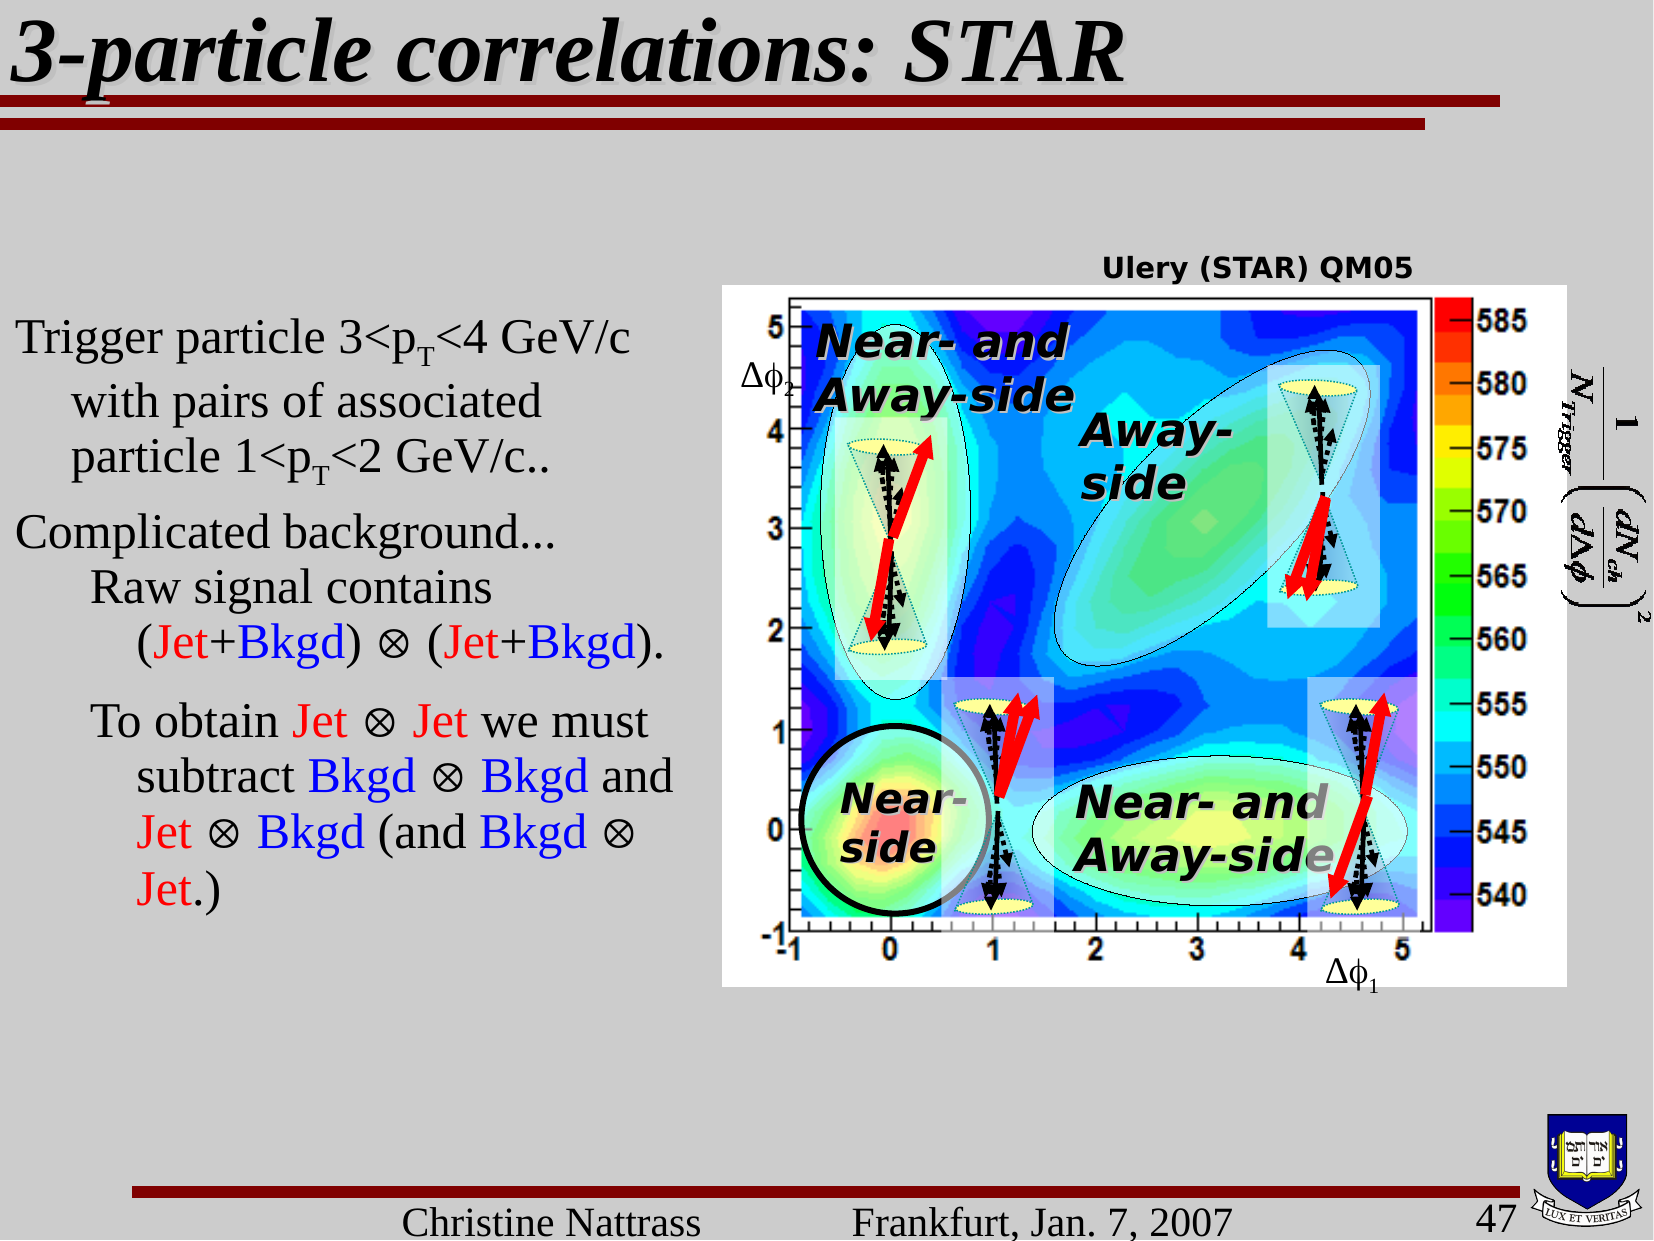

# 3-particle correlations: STAR
Ulery (STAR) QM05
Δ2
Δ1
Trigger particle 3<pT<4 GeV/c with pairs of associated particle 1<pT<2 GeV/c..
Complicated background...
Raw signal contains (Jet+Bkgd)  (Jet+Bkgd).
To obtain Jet  Jet we must subtract Bkgd  Bkgd and Jet  Bkgd (and Bkgd  Jet.)‏
Away-
side
Near- and
Away-side
Near- and
Away-side
Near-
side